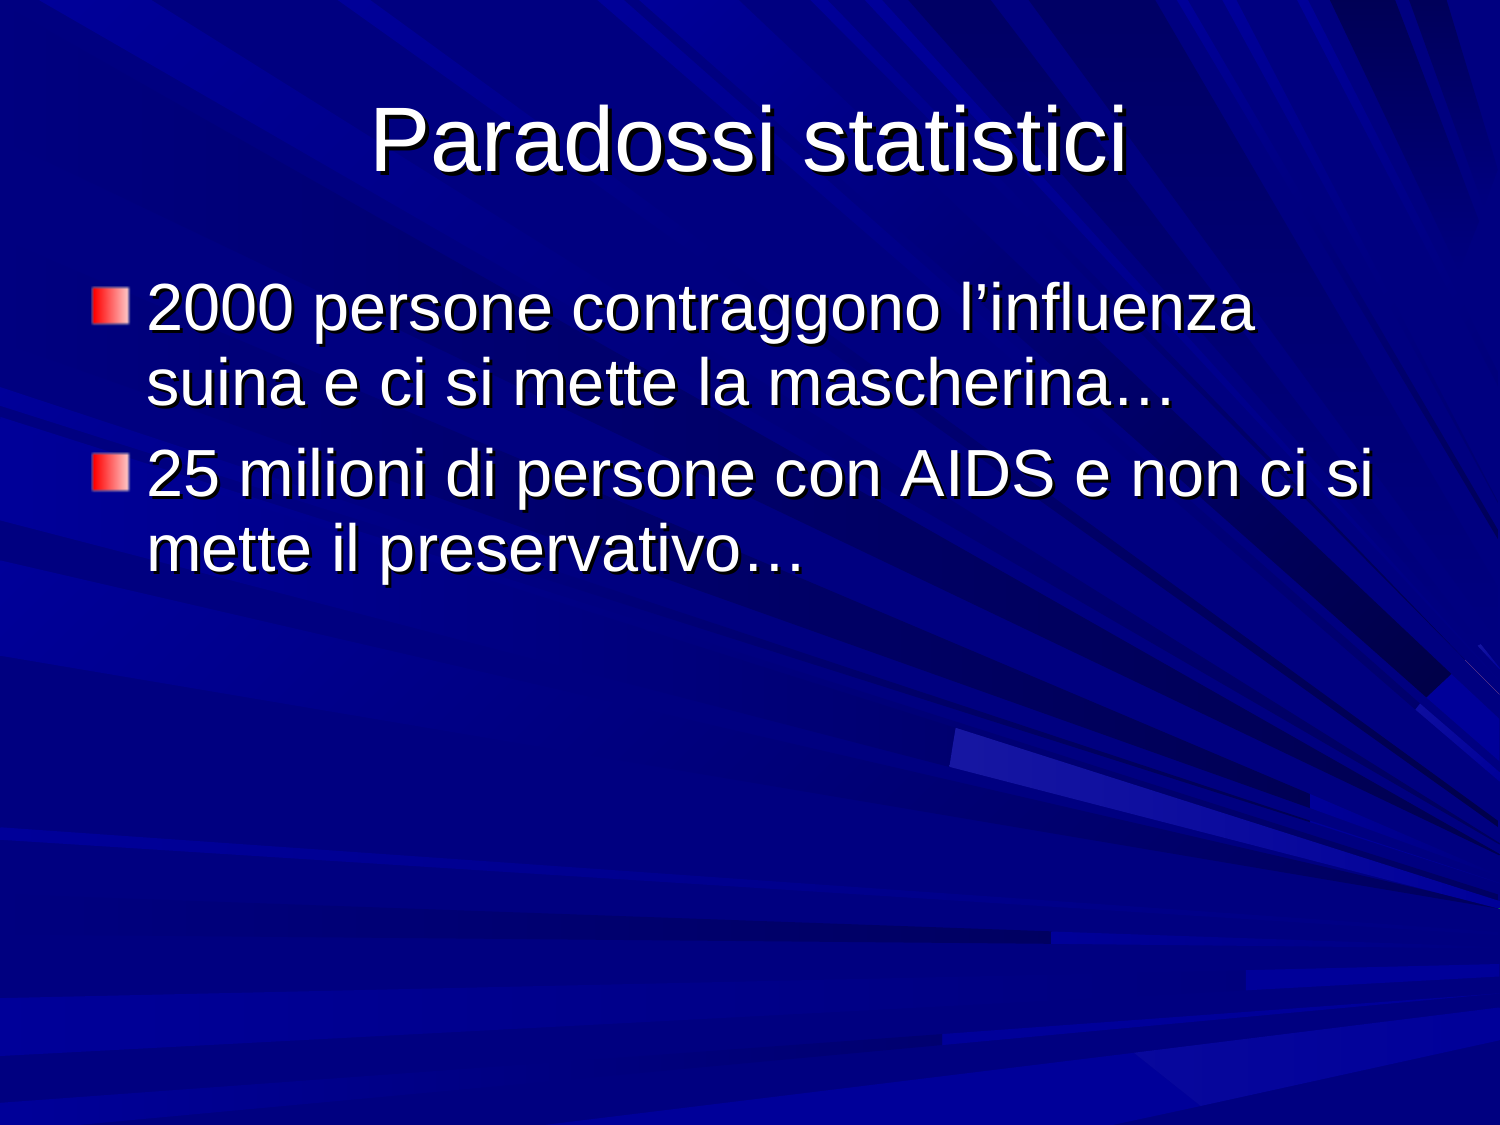

# Paradossi statistici
2000 persone contraggono l’influenza suina e ci si mette la mascherina…
25 milioni di persone con AIDS e non ci si mette il preservativo…